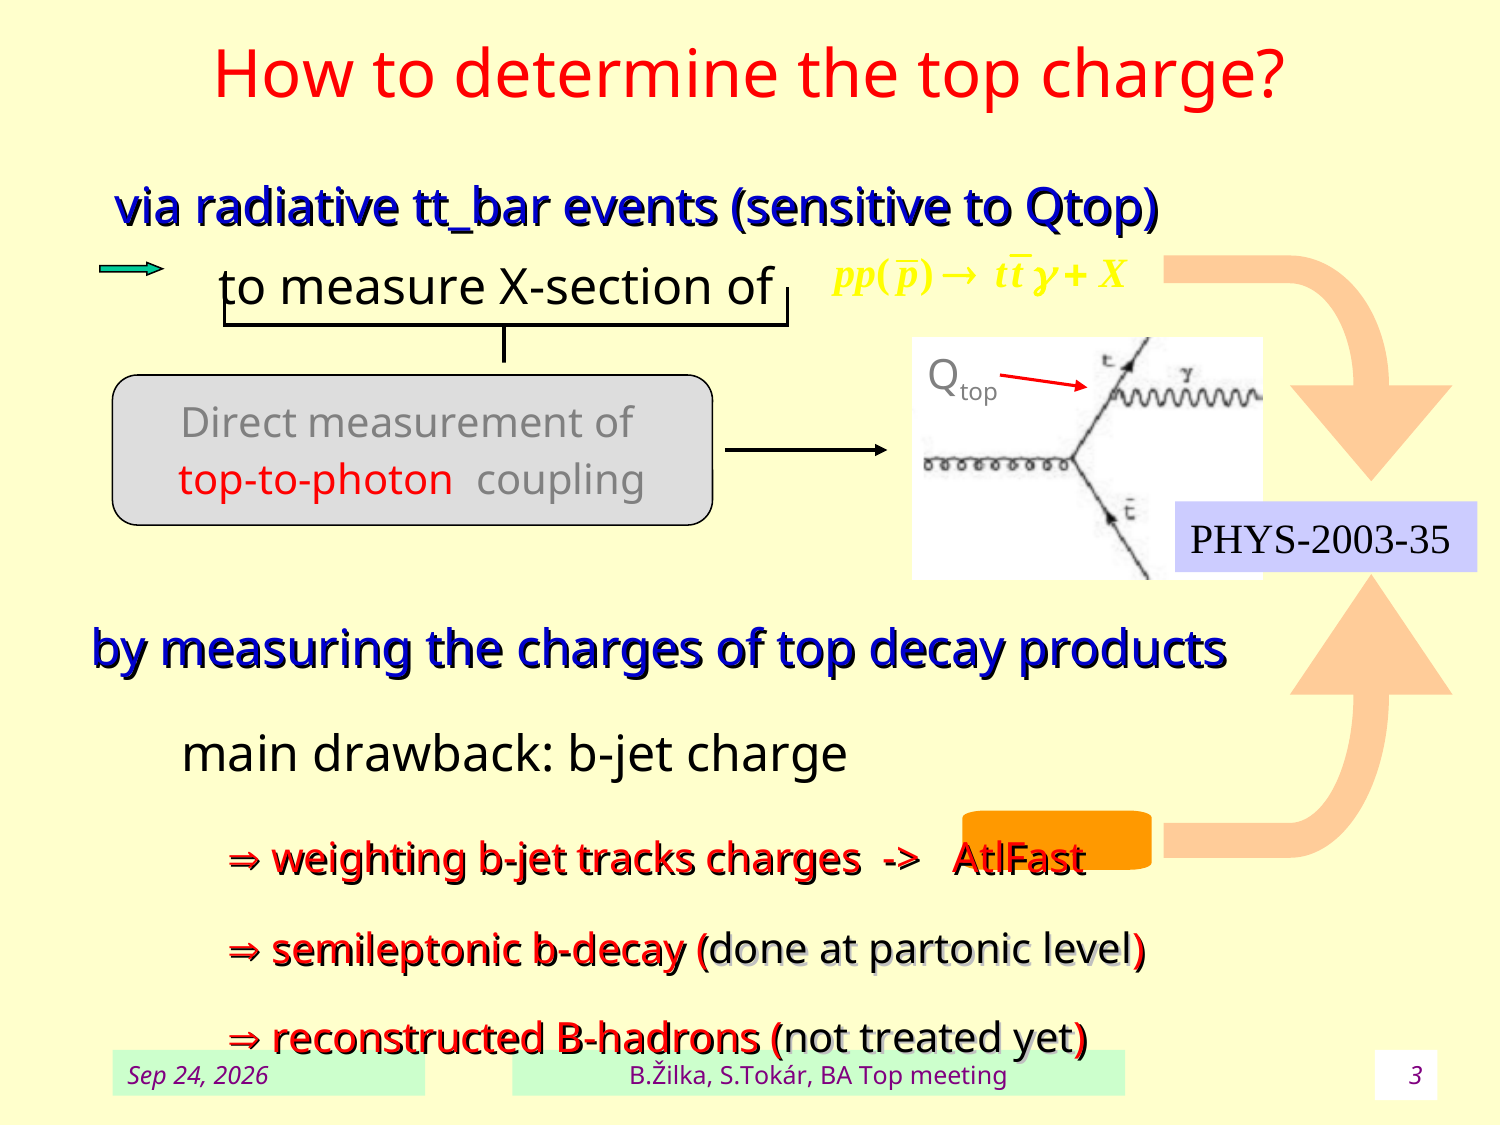

# How to determine the top charge?
via radiative tt_bar events (sensitive to Qtop)
 to measure X-section of
Qtop
Direct measurement of
top-to-photon coupling
PHYS-2003-35
 by measuring the charges of top decay products
 main drawback: b-jet charge
	 weighting b-jet tracks charges -> AtlFast
	 semileptonic b-decay (done at partonic level)
	 reconstructed B-hadrons (not treated yet)
B.Žilka, S.Tokár, BA Top meeting
3